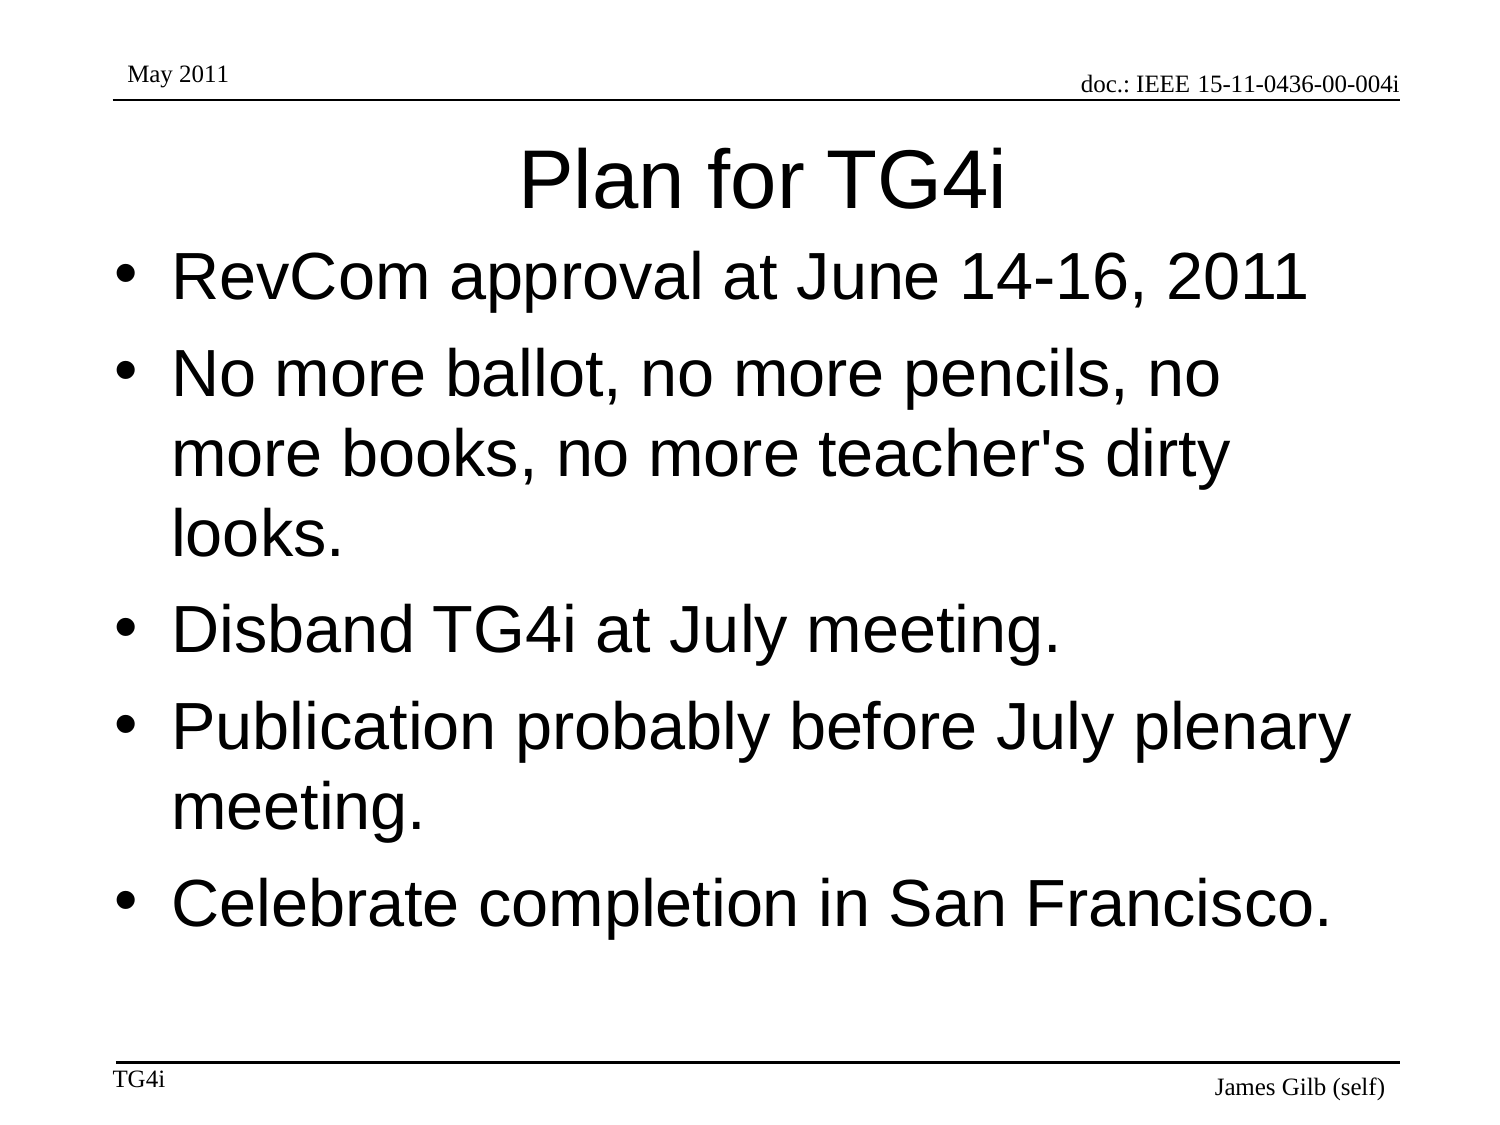

# Plan for TG4i
RevCom approval at June 14-16, 2011
No more ballot, no more pencils, no more books, no more teacher's dirty looks.
Disband TG4i at July meeting.
Publication probably before July plenary meeting.
Celebrate completion in San Francisco.